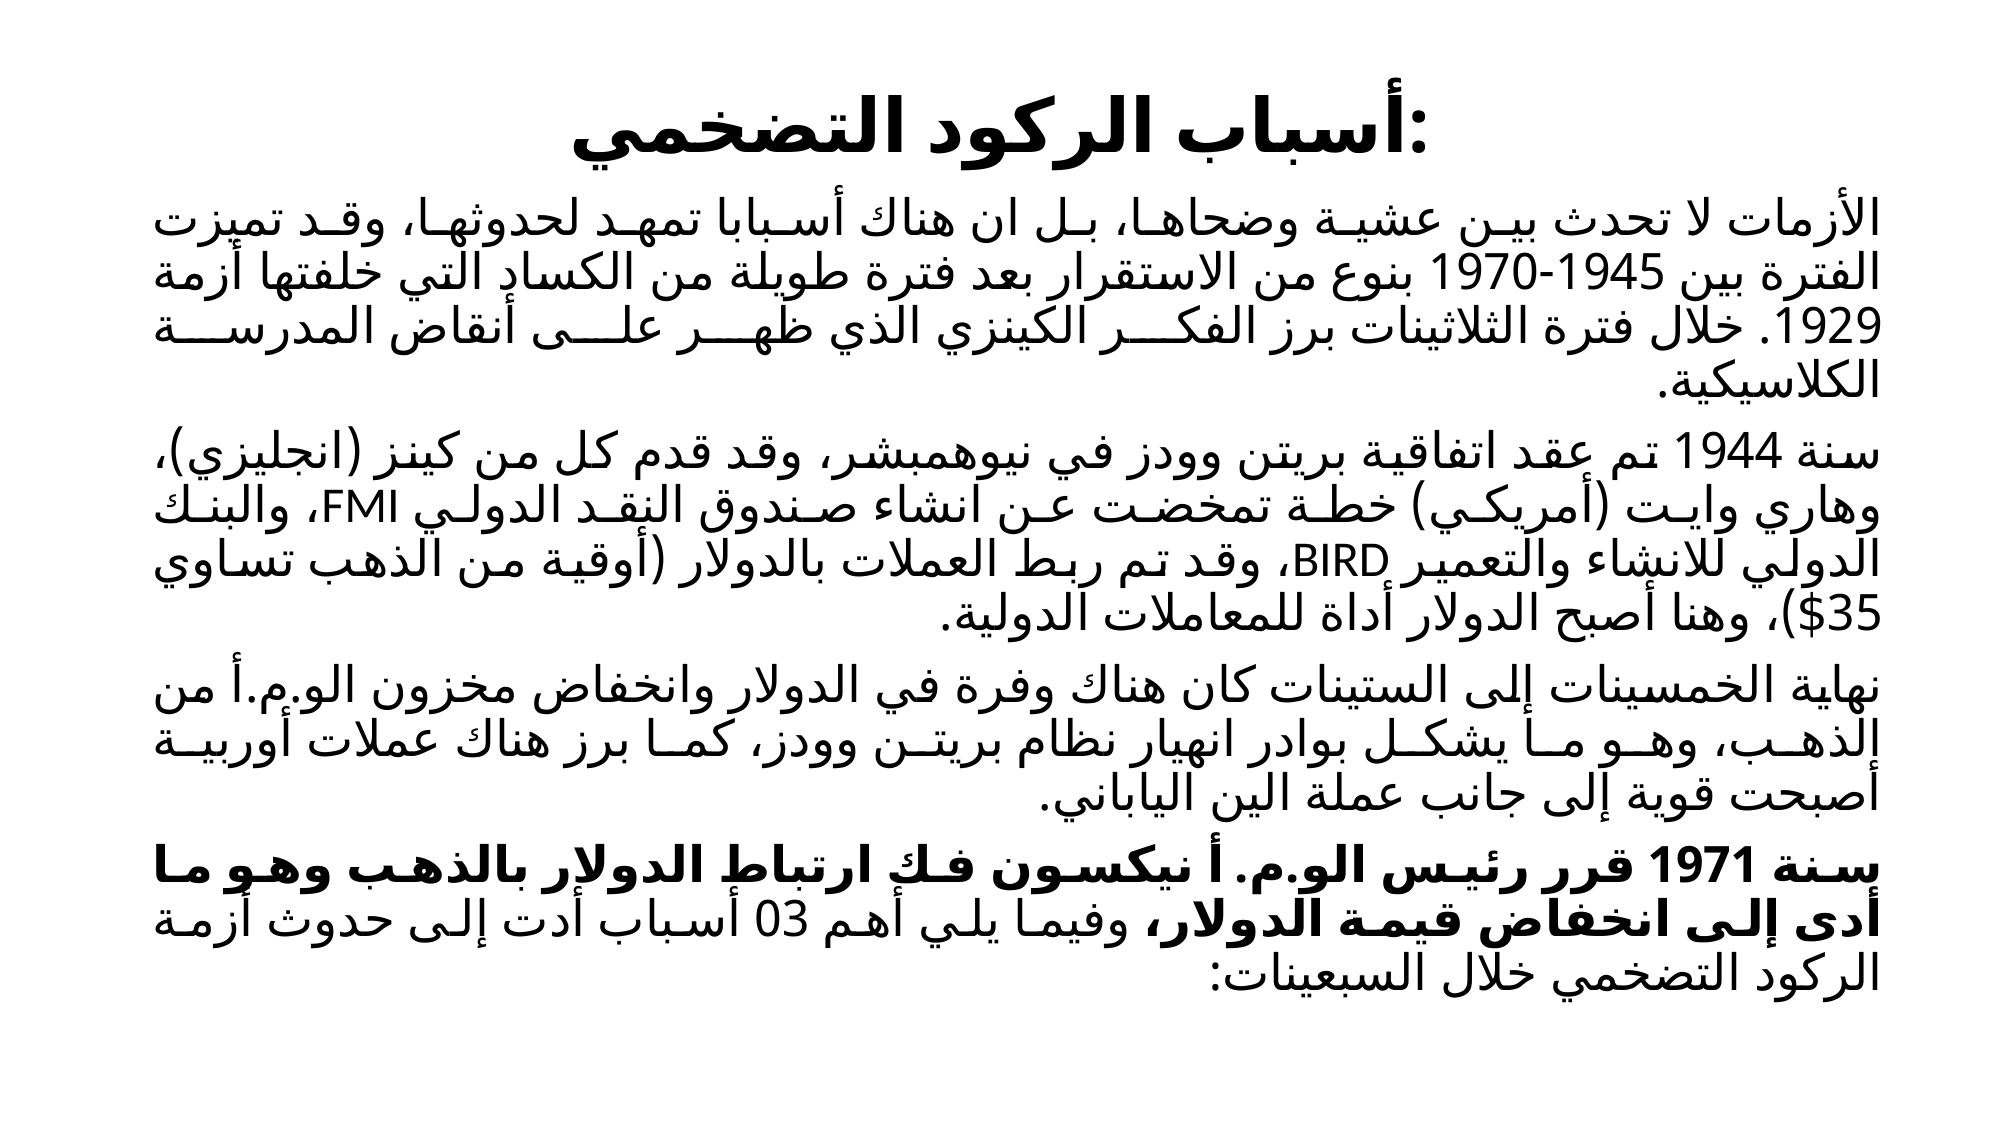

# أسباب الركود التضخمي:
الأزمات لا تحدث بين عشية وضحاها، بل ان هناك أسبابا تمهد لحدوثها، وقد تميزت الفترة بين 1945-1970 بنوع من الاستقرار بعد فترة طويلة من الكساد التي خلفتها أزمة 1929. خلال فترة الثلاثينات برز الفكر الكينزي الذي ظهر على أنقاض المدرسة الكلاسيكية.
سنة 1944 تم عقد اتفاقية بريتن وودز في نيوهمبشر، وقد قدم كل من كينز (انجليزي)، وهاري وايت (أمريكي) خطة تمخضت عن انشاء صندوق النقد الدولي FMI، والبنك الدولي للانشاء والتعمير BIRD، وقد تم ربط العملات بالدولار (أوقية من الذهب تساوي 35$)، وهنا أصبح الدولار أداة للمعاملات الدولية.
نهاية الخمسينات إلى الستينات كان هناك وفرة في الدولار وانخفاض مخزون الو.م.أ من الذهب، وهو ما يشكل بوادر انهيار نظام بريتن وودز، كما برز هناك عملات أوربية أصبحت قوية إلى جانب عملة الين الياباني.
سنة 1971 قرر رئيس الو.م.أ نيكسون فك ارتباط الدولار بالذهب وهو ما أدى إلى انخفاض قيمة الدولار، وفيما يلي أهم 03 أسباب أدت إلى حدوث أزمة الركود التضخمي خلال السبعينات: